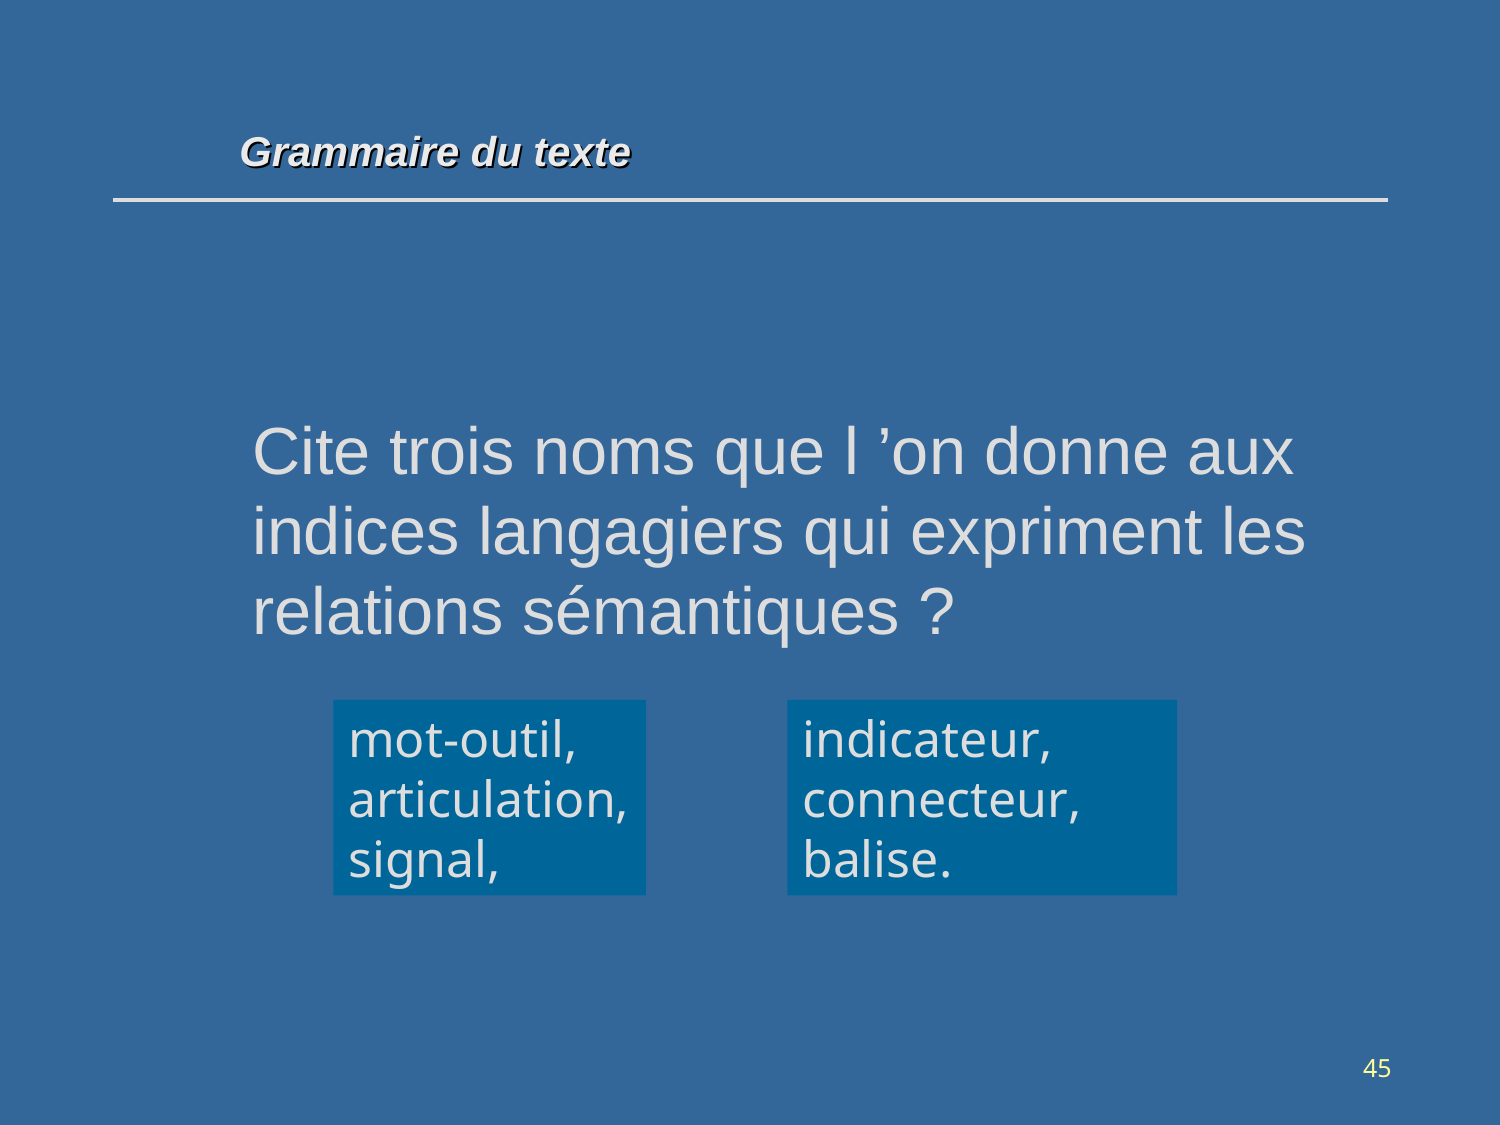

Grammaire du texte
Cite trois noms que l ’on donne aux indices langagiers qui expriment les relations sémantiques ?
mot-outil,
articulation,
signal,
indicateur,
connecteur,
balise.
45